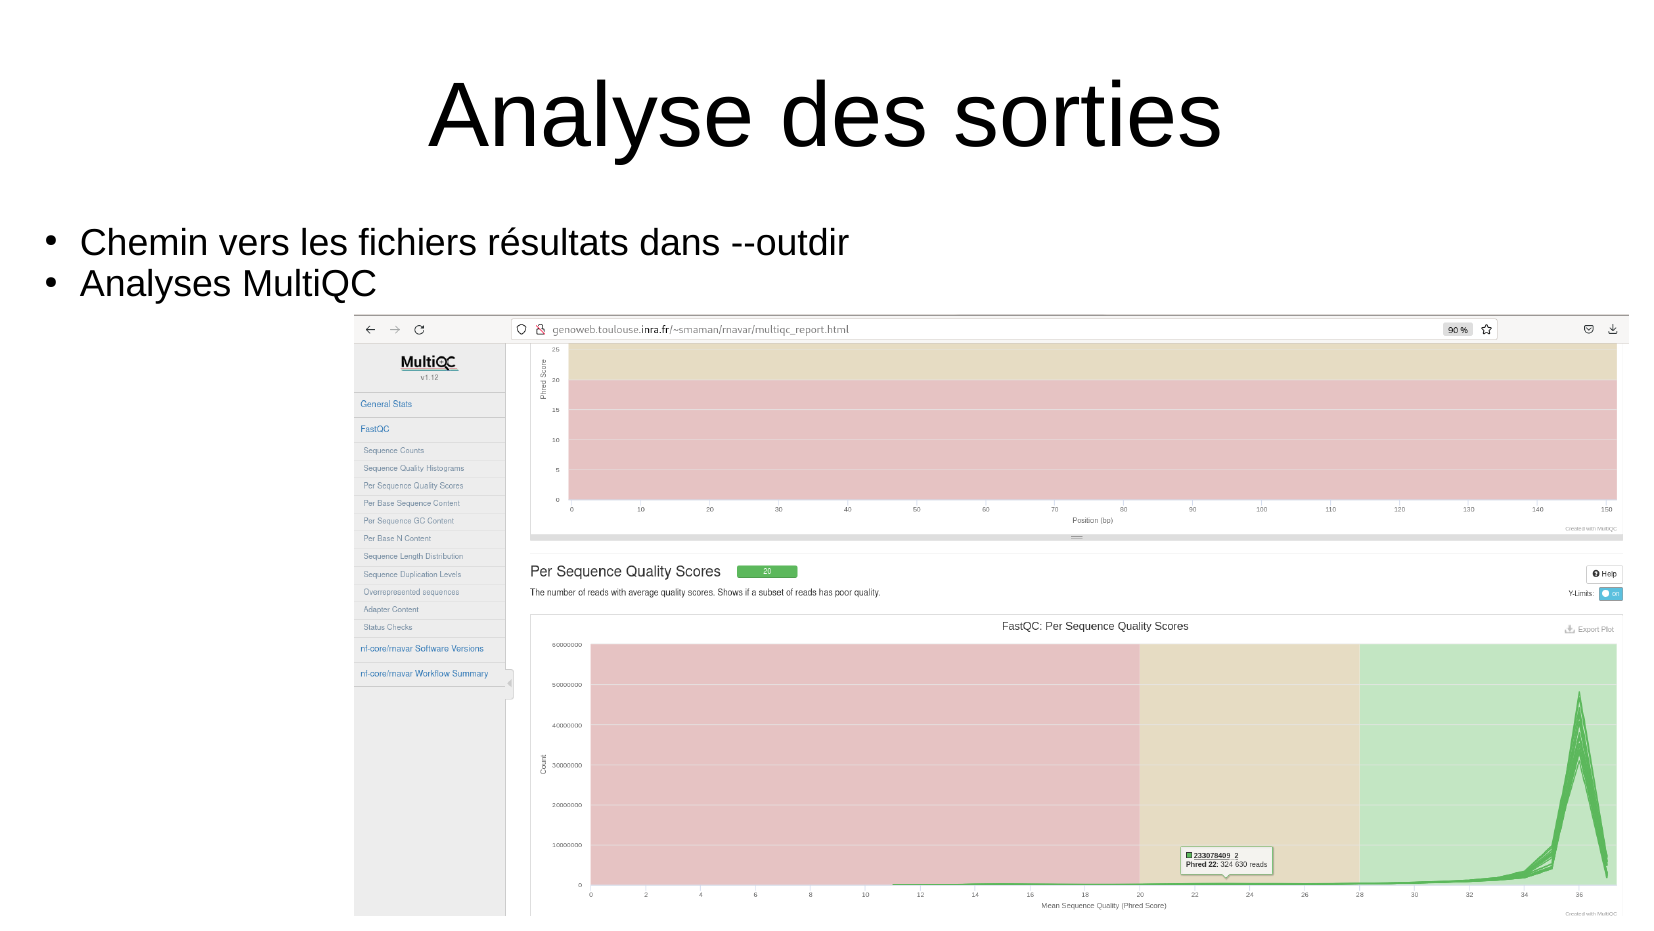

# Analyse des sorties
Chemin vers les fichiers résultats dans --outdir
Analyses MultiQC